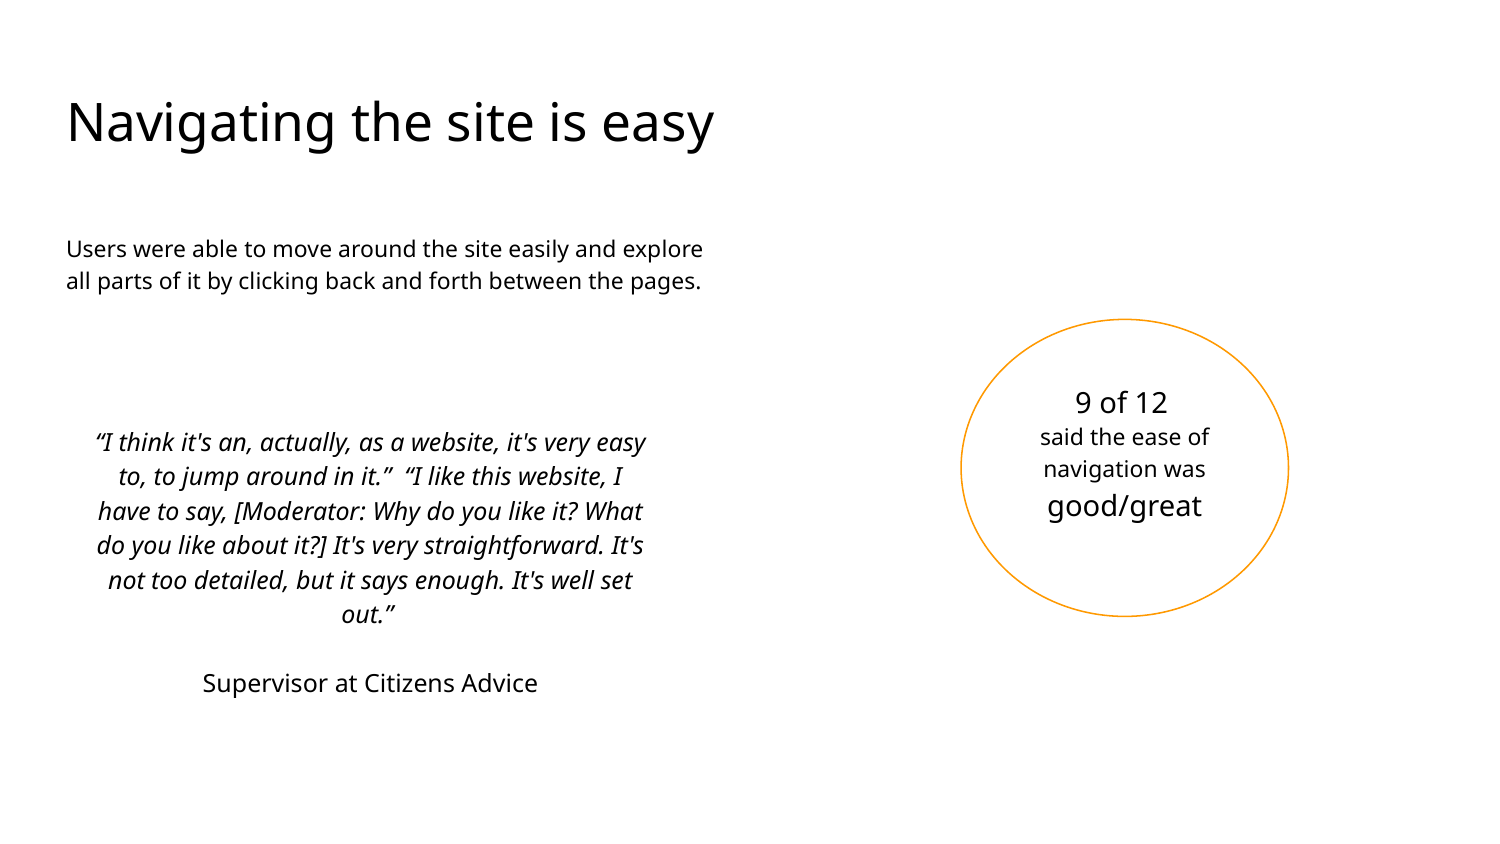

# Navigating the site is easy
Users were able to move around the site easily and explore all parts of it by clicking back and forth between the pages.
9 of 12
said the ease of navigation was good/great
“I think it's an, actually, as a website, it's very easy to, to jump around in it.” “I like this website, I have to say, [Moderator: Why do you like it? What do you like about it?] It's very straightforward. It's not too detailed, but it says enough. It's well set out.”
Supervisor at Citizens Advice